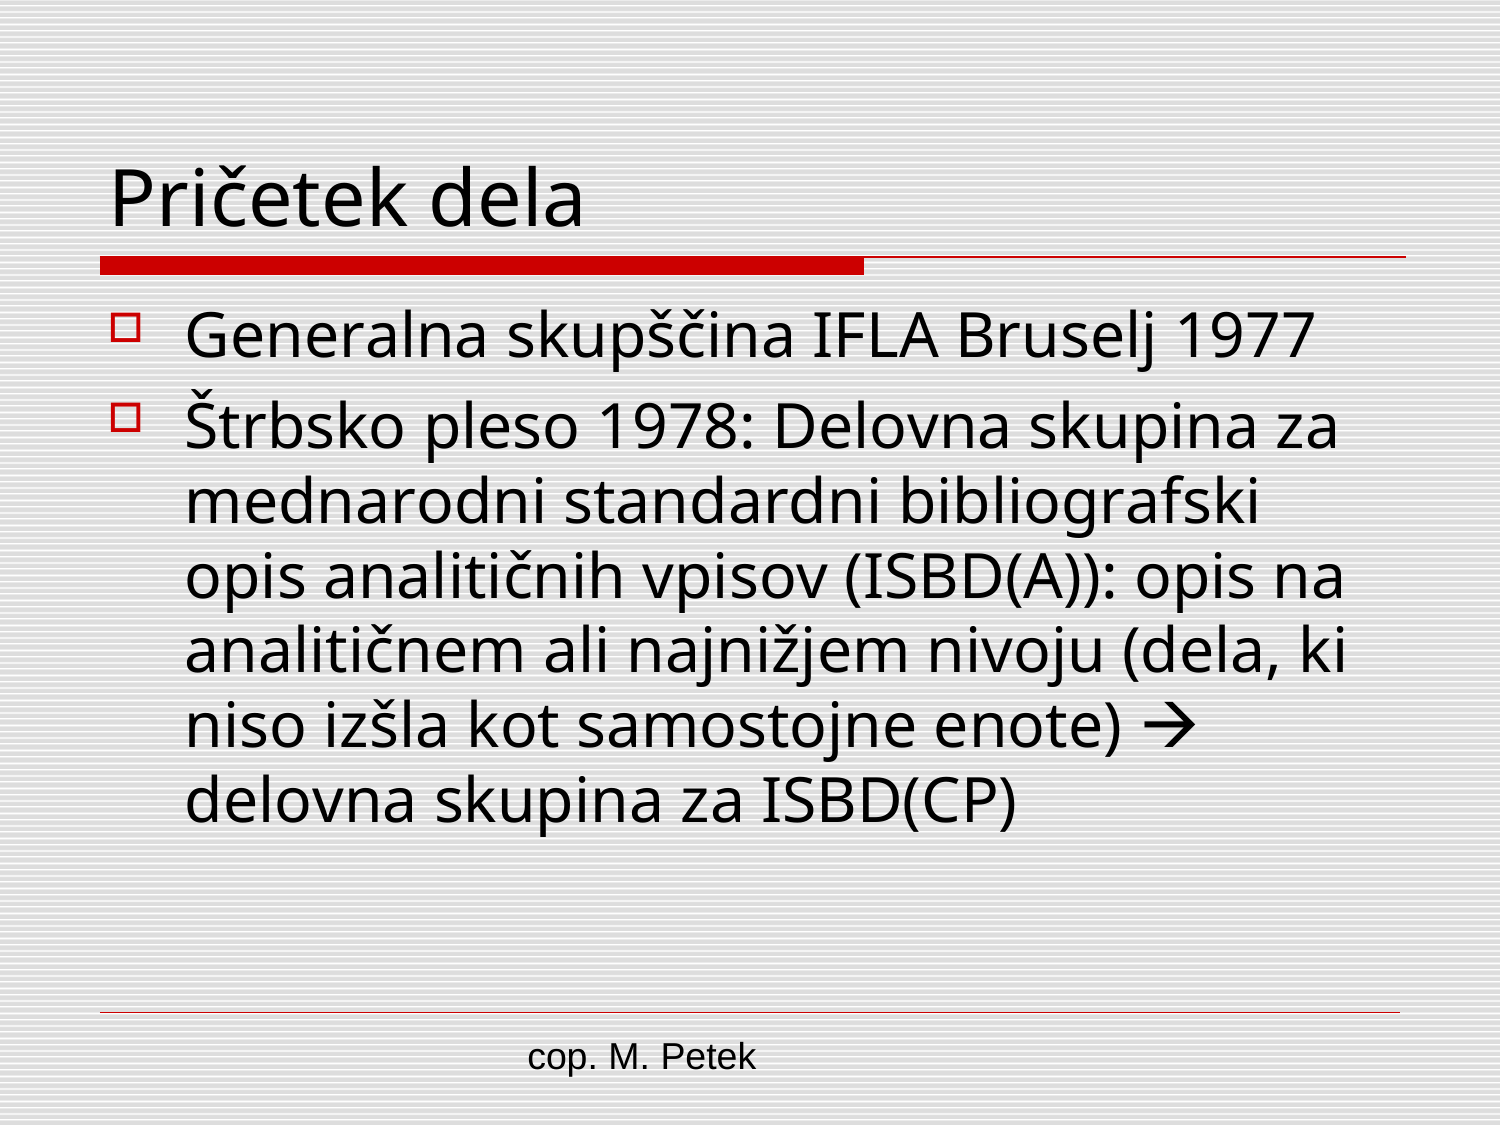

# Pričetek dela
Generalna skupščina IFLA Bruselj 1977
Štrbsko pleso 1978: Delovna skupina za mednarodni standardni bibliografski opis analitičnih vpisov (ISBD(A)): opis na analitičnem ali najnižjem nivoju (dela, ki niso izšla kot samostojne enote)  delovna skupina za ISBD(CP)
cop. M. Petek